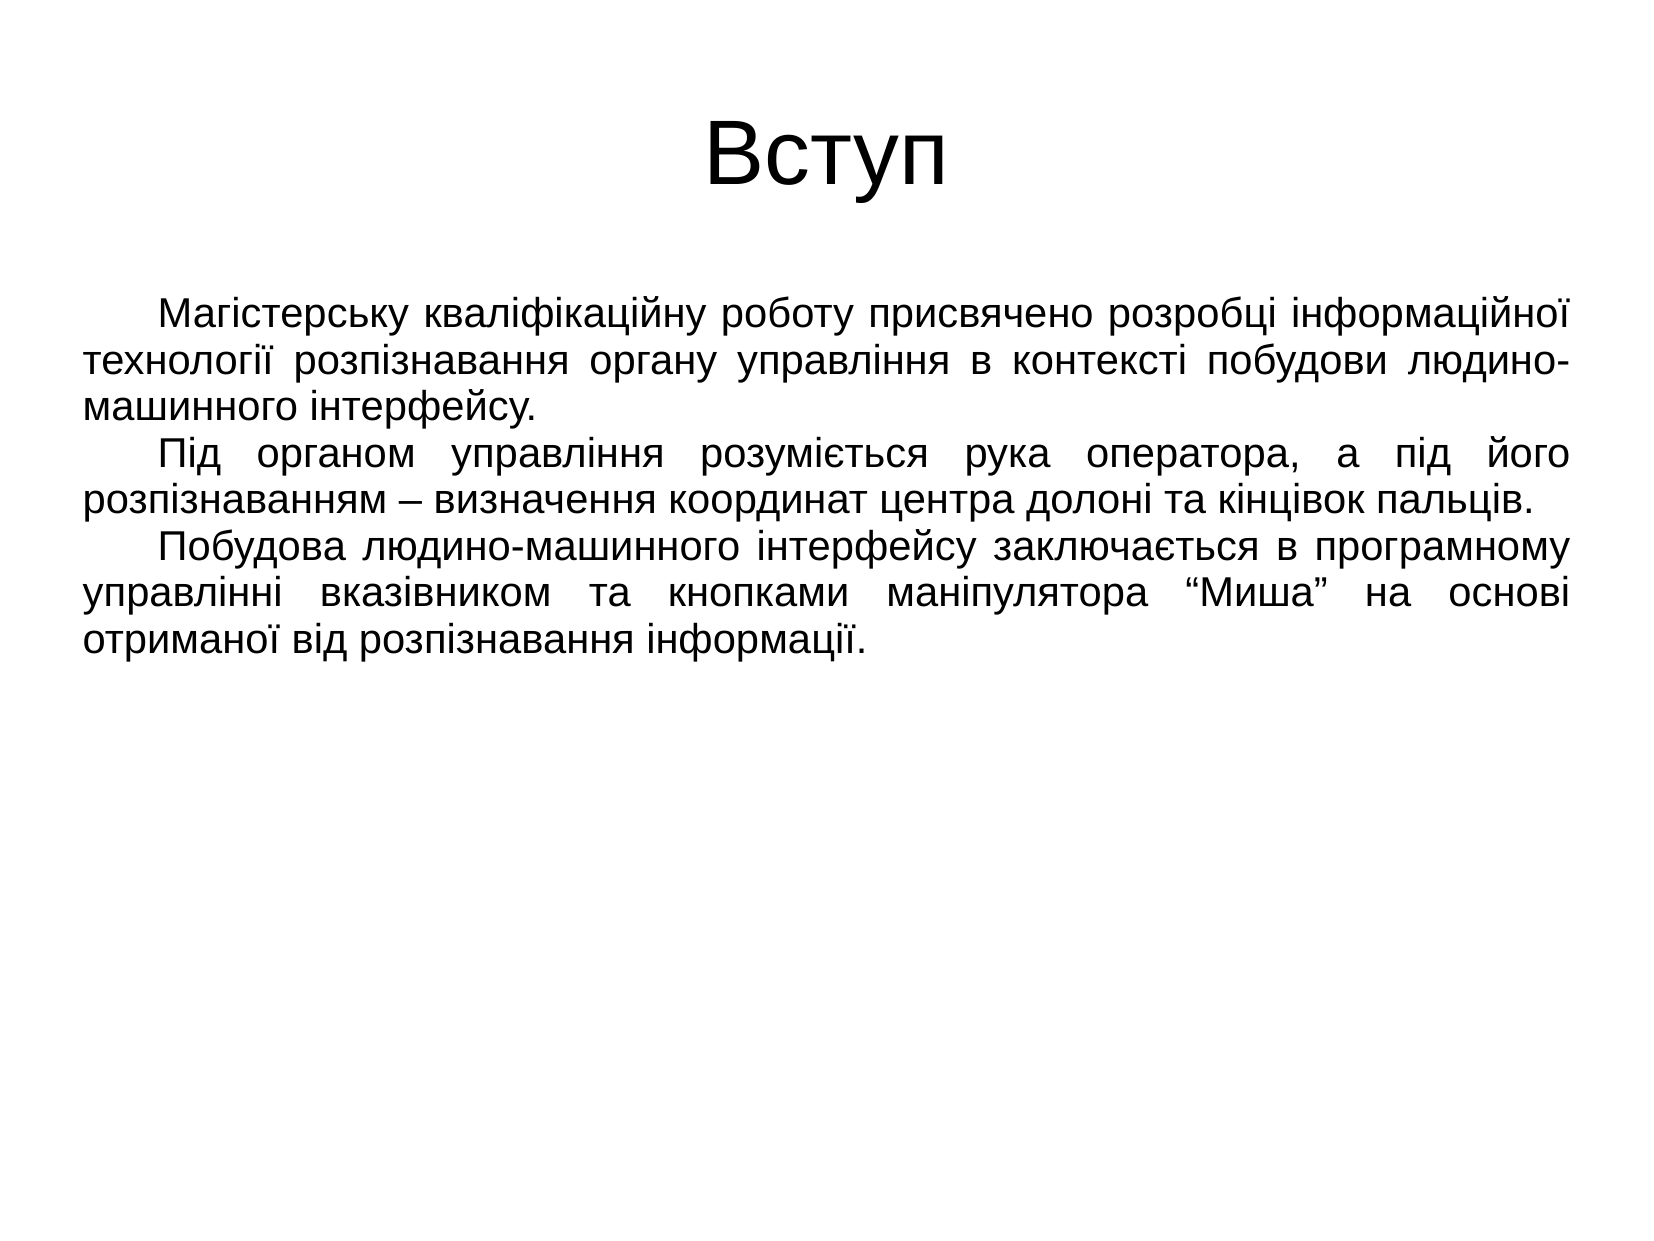

# Вступ
Магістерську кваліфікаційну роботу присвячено розробці інформаційної технології розпізнавання органу управління в контексті побудови людино-машинного інтерфейсу.
Під органом управління розуміється рука оператора, а під його розпізнаванням – визначення координат центра долоні та кінцівок пальців.
Побудова людино-машинного інтерфейсу заключається в програмному управлінні вказівником та кнопками маніпулятора “Миша” на основі отриманої від розпізнавання інформації.